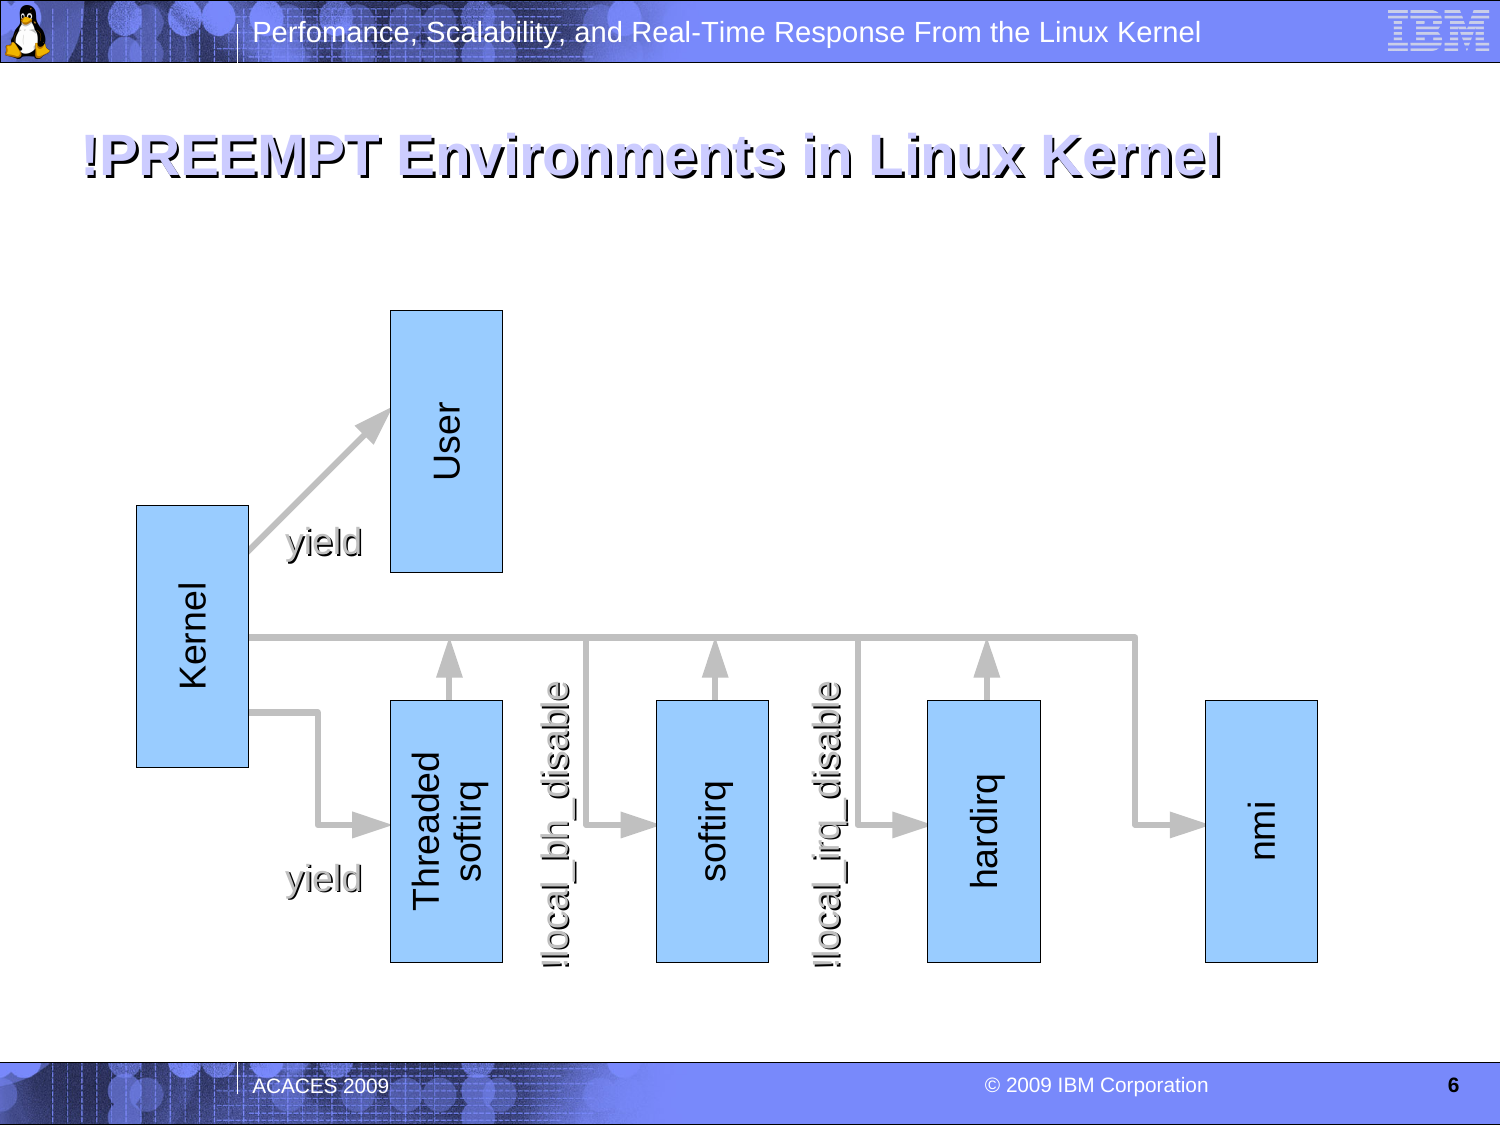

# !PREEMPT Environments in Linux Kernel
User
yield
Kernel
Threaded
softirq
softirq
hardirq
nmi
!local_bh_disable
!local_irq_disable
yield
6